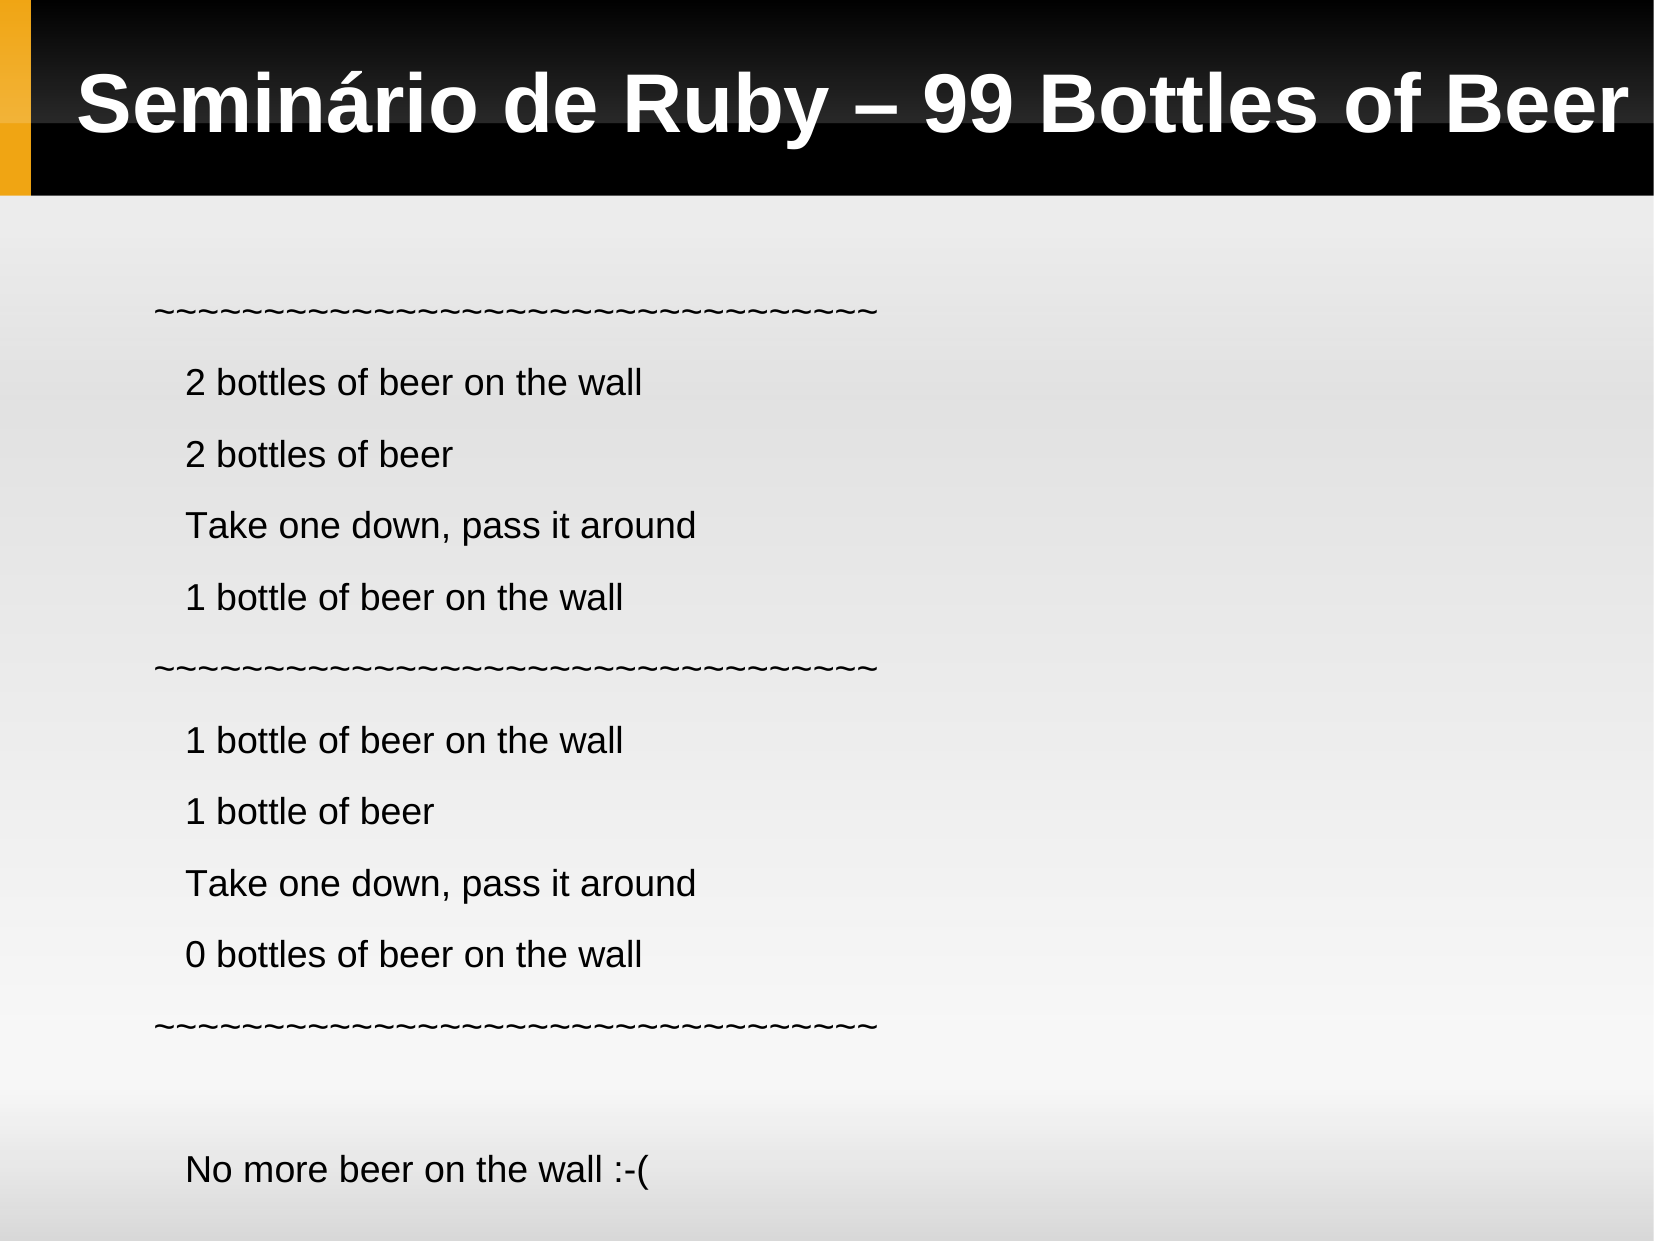

# Seminário de Ruby – 99 Bottles of Beer
~~~~~~~~~~~~~~~~~~~~~~~~~~~~~~~~~
 2 bottles of beer on the wall
 2 bottles of beer
 Take one down, pass it around
 1 bottle of beer on the wall
~~~~~~~~~~~~~~~~~~~~~~~~~~~~~~~~~
 1 bottle of beer on the wall
 1 bottle of beer
 Take one down, pass it around
 0 bottles of beer on the wall
~~~~~~~~~~~~~~~~~~~~~~~~~~~~~~~~~
 No more beer on the wall :-(